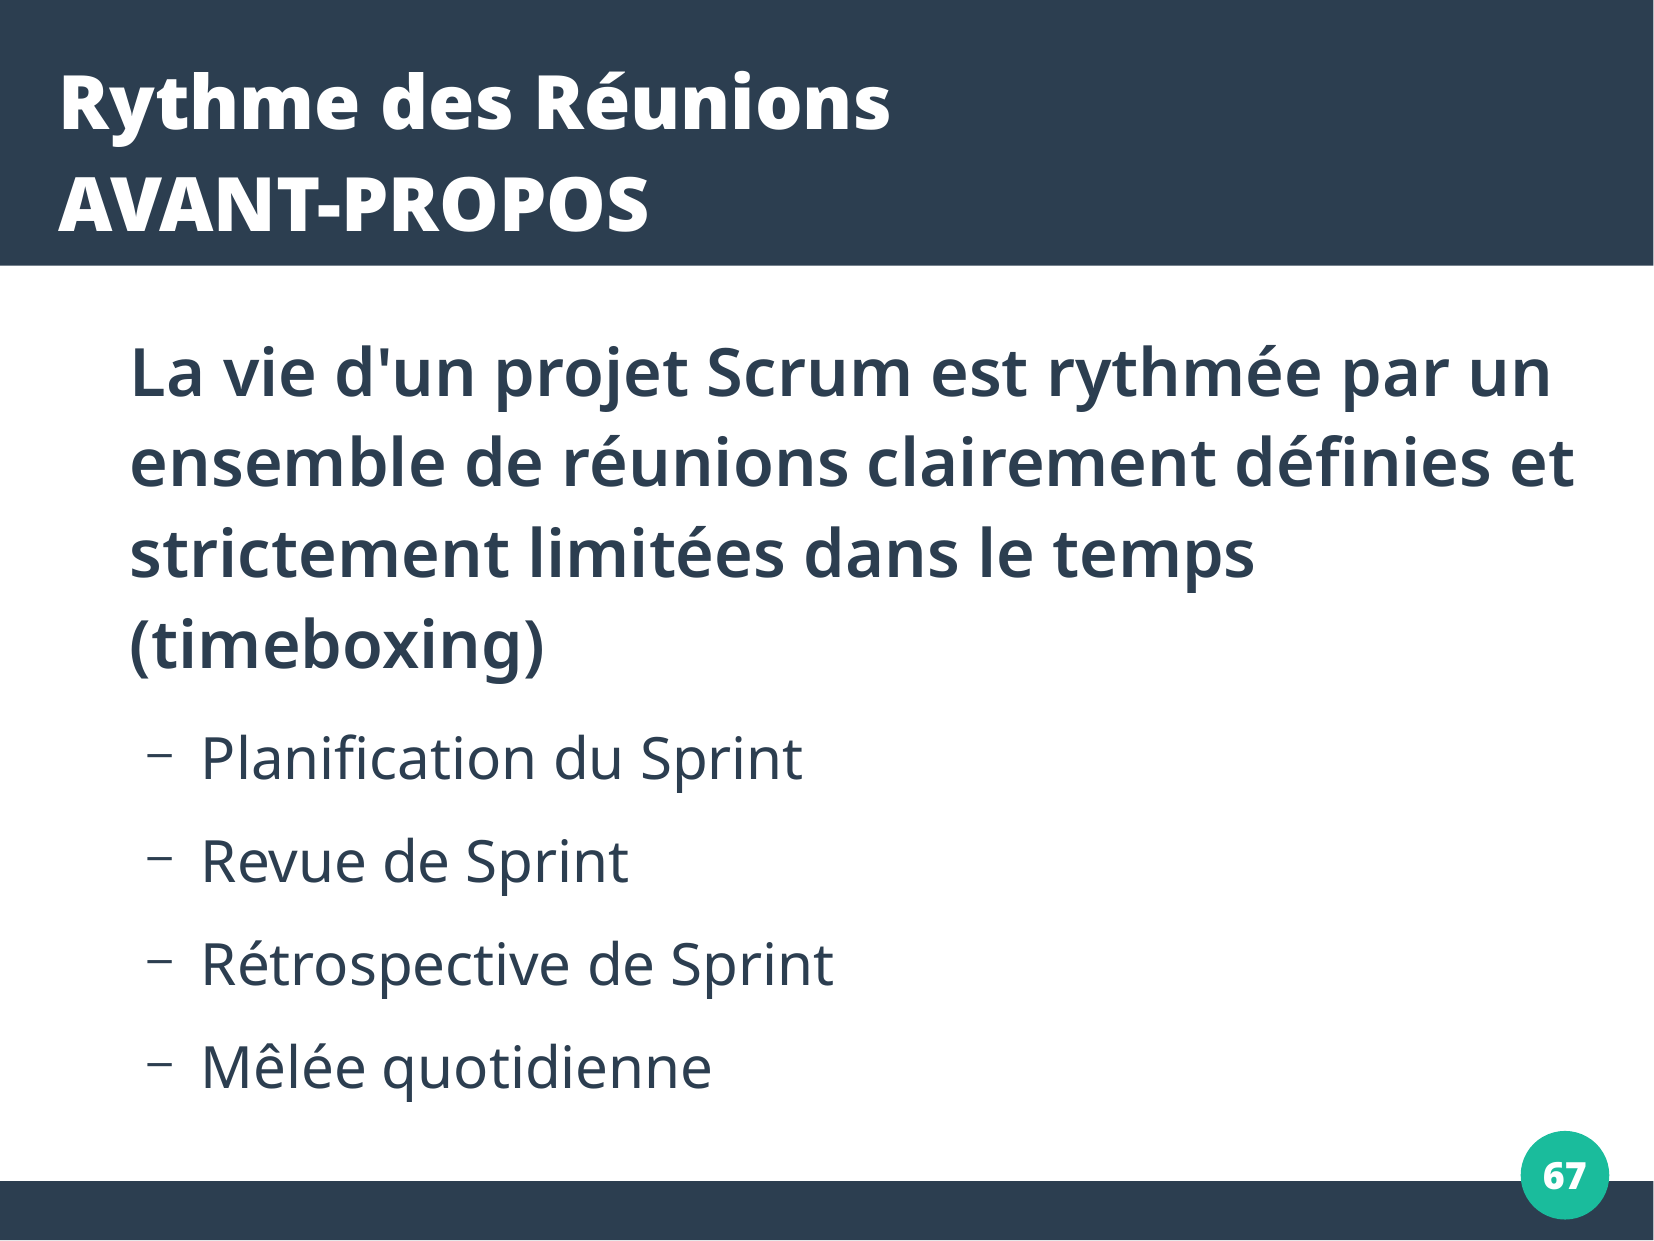

# Rythme des Réunions AVANT-PROPOS
La vie d'un projet Scrum est rythmée par un ensemble de réunions clairement définies et strictement limitées dans le temps (timeboxing)
Planification du Sprint
Revue de Sprint
Rétrospective de Sprint
Mêlée quotidienne
67